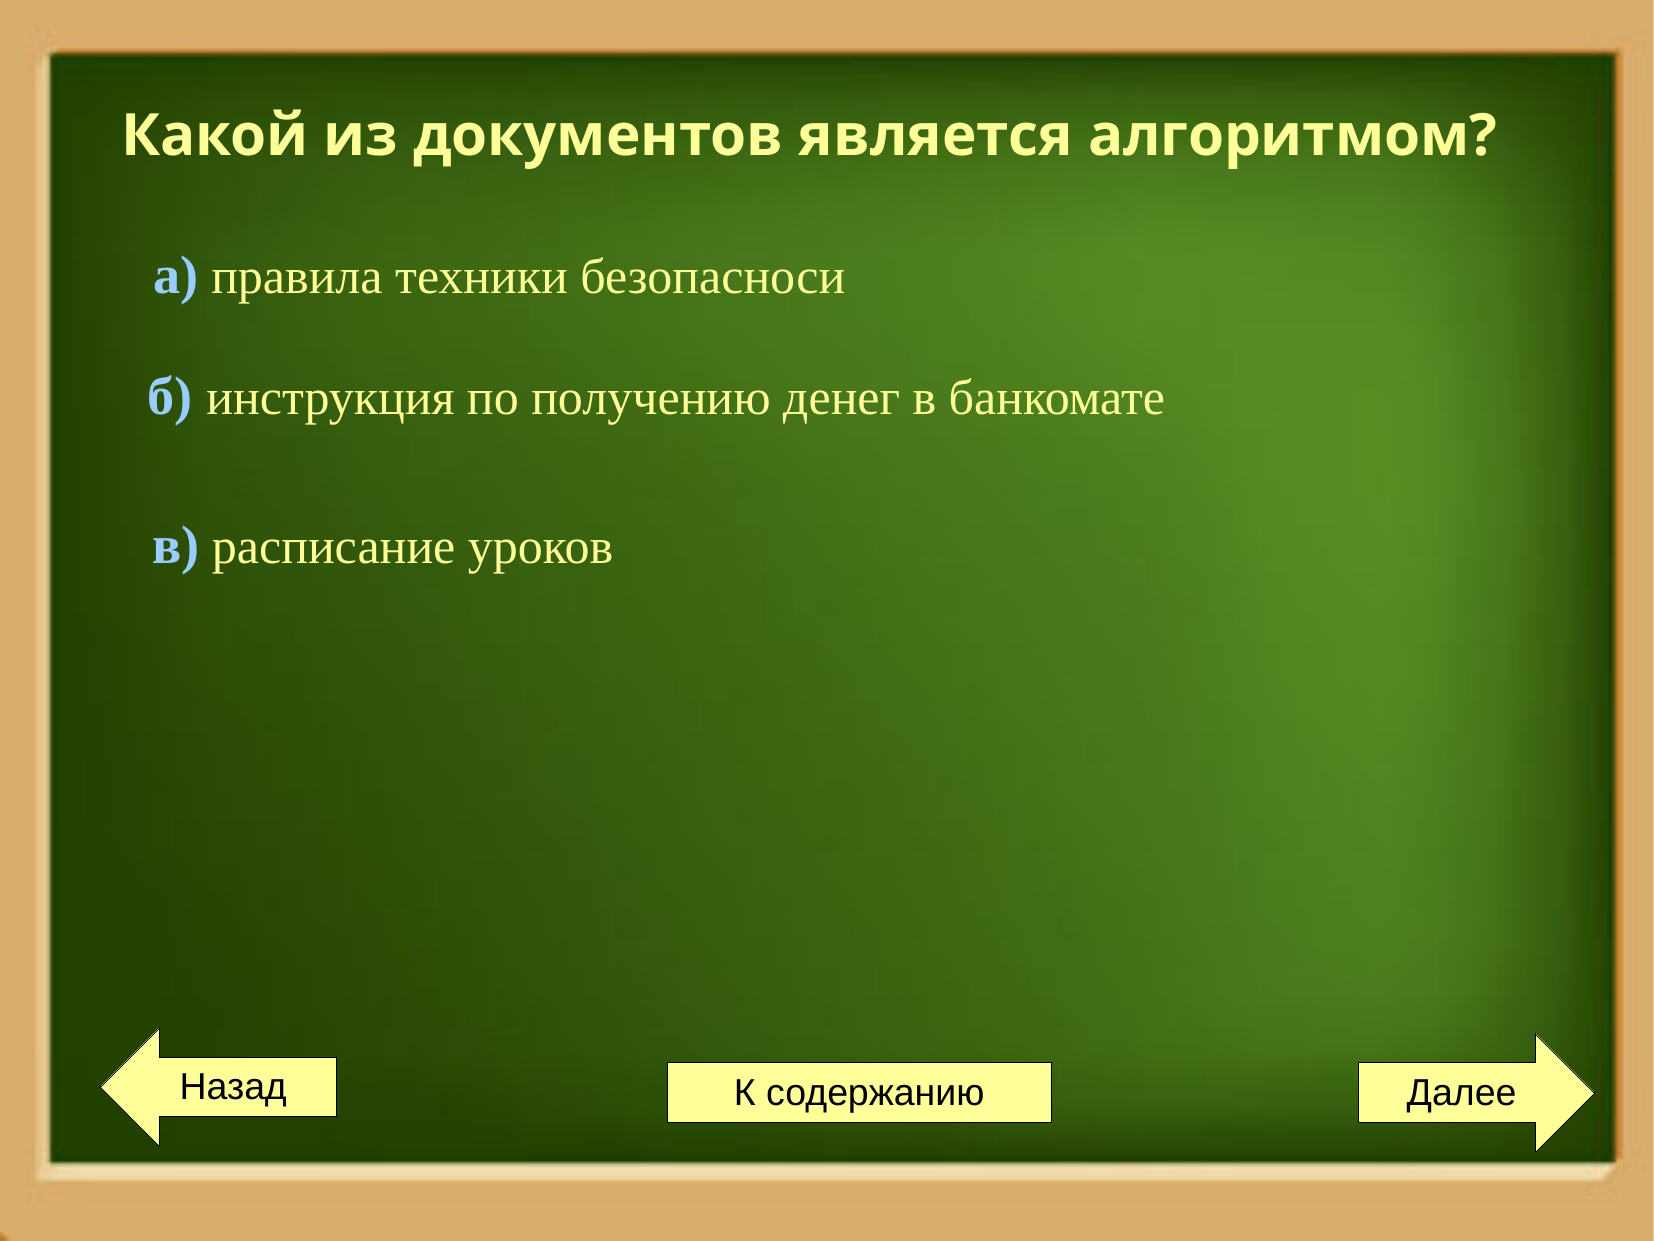

# Какой из документов является алгоритмом?
а) правила техники безопасноси
б) инструкция по получению денег в банкомате
в) расписание уроков
Назад
Далее
К содержанию